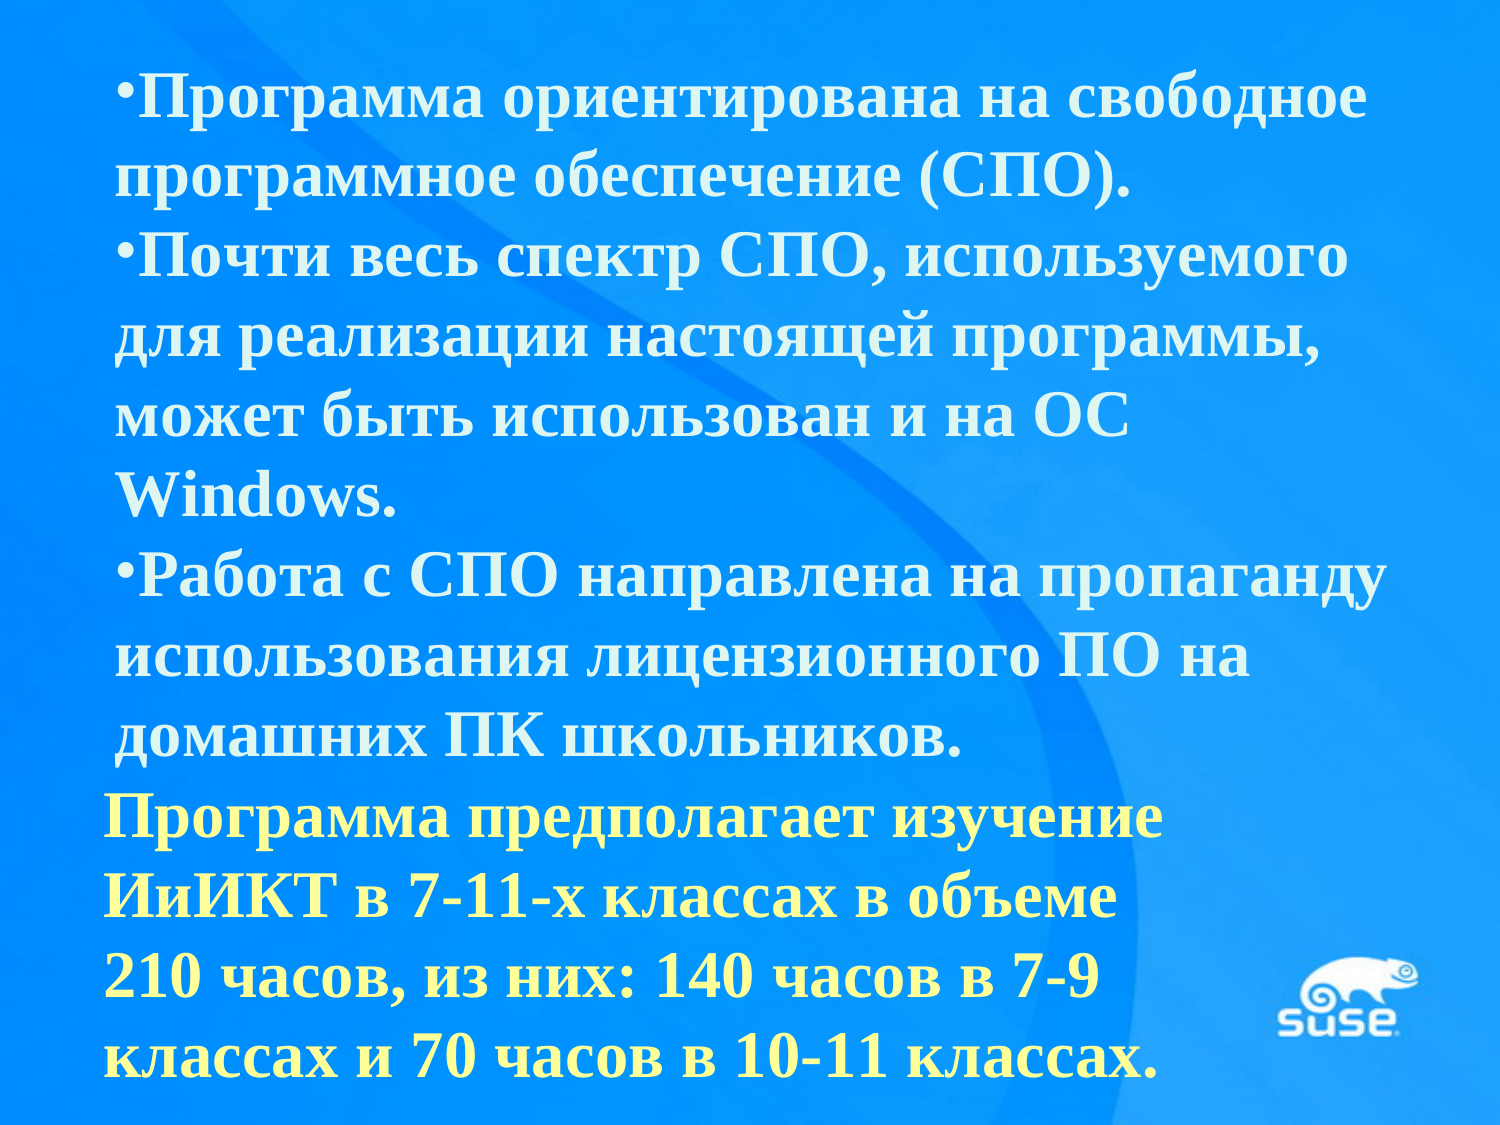

Программа ориентирована на свободное программное обеспечение (СПО).
Почти весь спектр СПО, используемого для реализации настоящей программы, может быть использован и на ОС Windows.
Работа с СПО направлена на пропаганду использования лицензионного ПО на домашних ПК школьников.
Программа предполагает изучение ИиИКТ в 7-11-х классах в объеме 210 часов, из них: 140 часов в 7-9 классах и 70 часов в 10-11 классах.